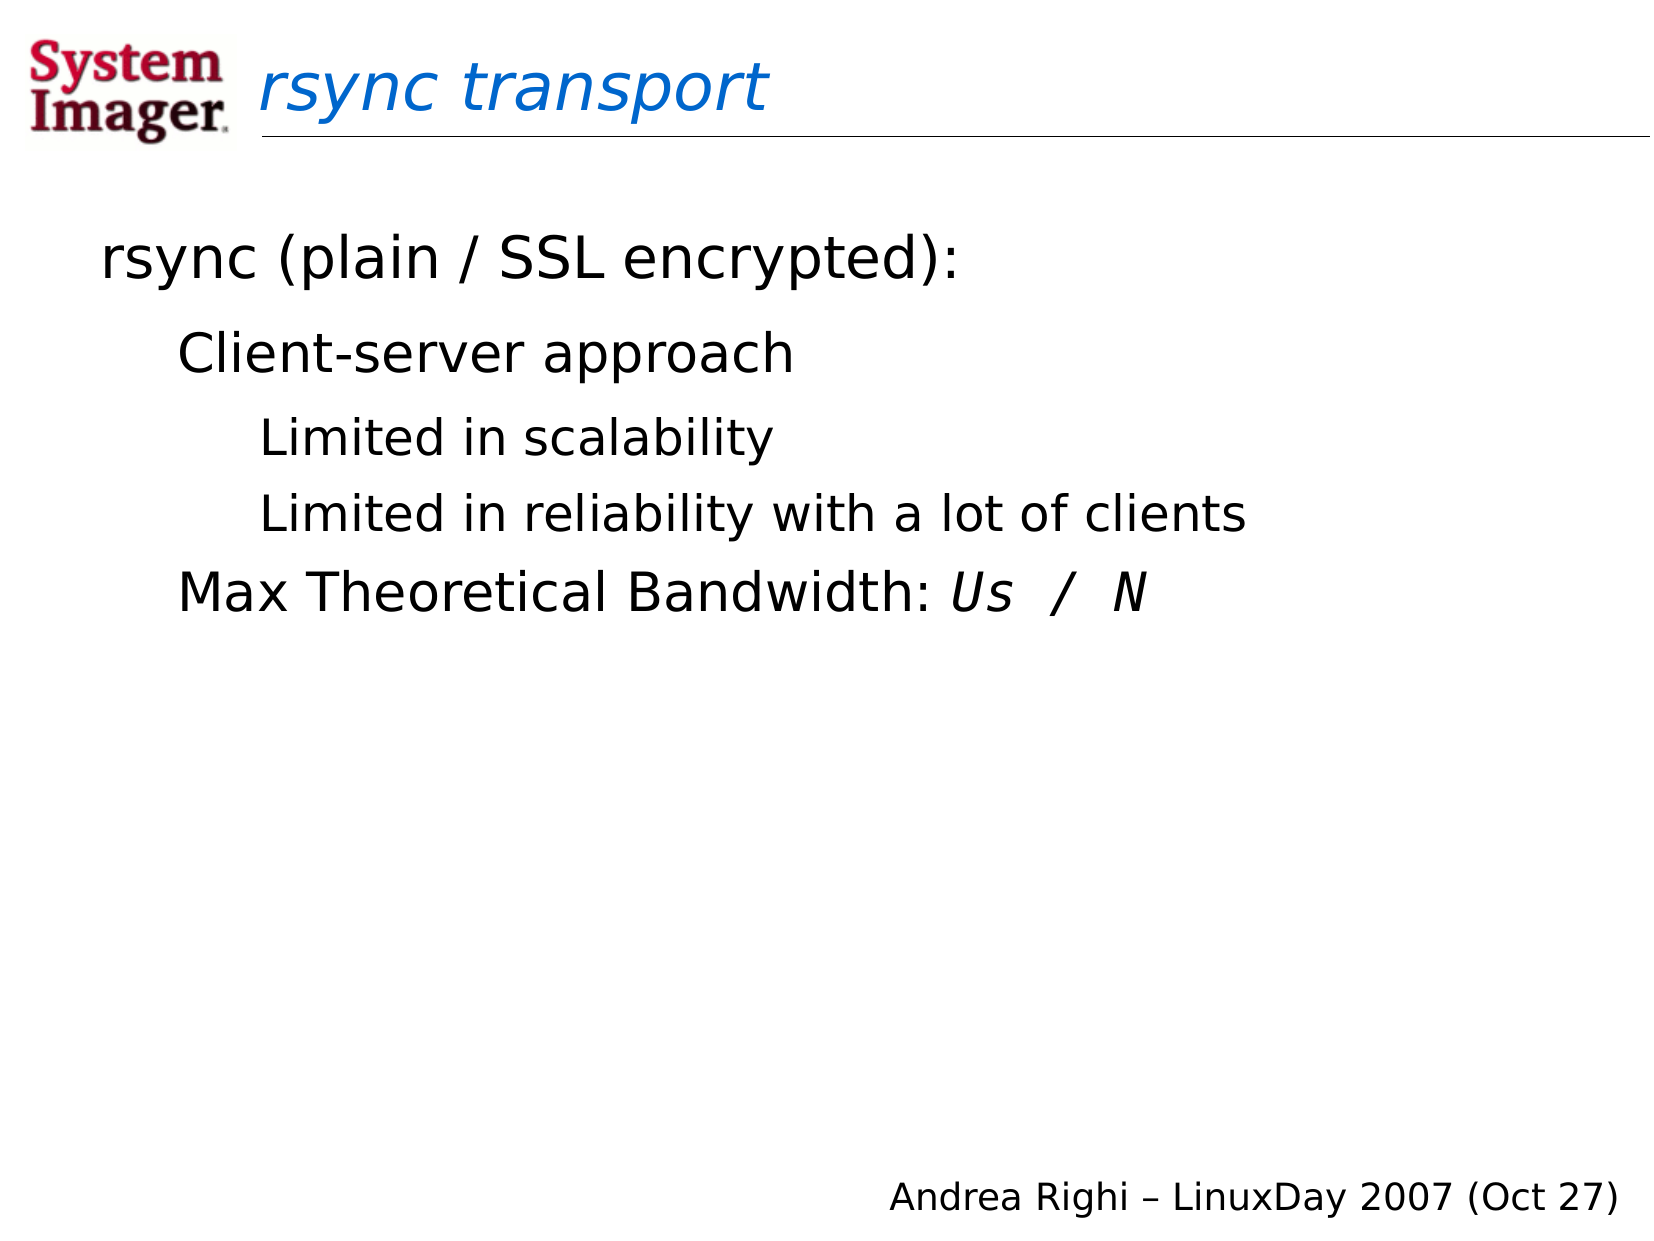

# rsync transport
rsync (plain / SSL encrypted):
Client-server approach
Limited in scalability
Limited in reliability with a lot of clients
Max Theoretical Bandwidth: Us / N